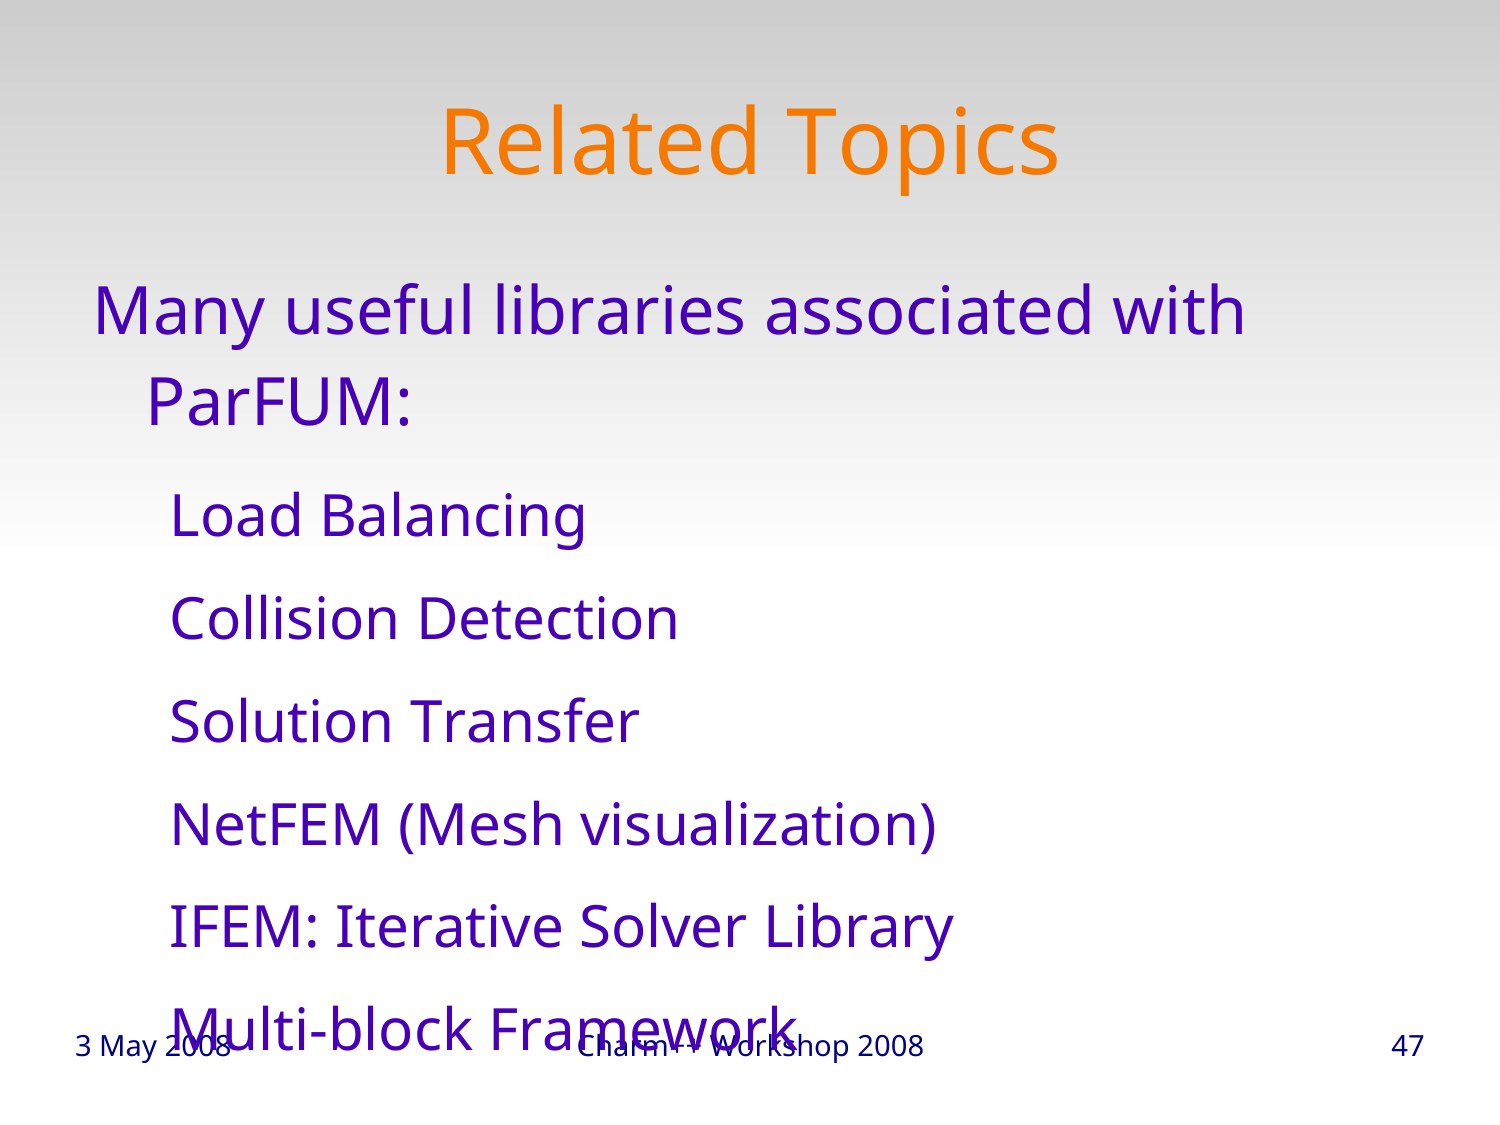

# Related Topics
Many useful libraries associated with ParFUM:
Load Balancing
Collision Detection
Solution Transfer
NetFEM (Mesh visualization)
IFEM: Iterative Solver Library
Multi-block Framework
3 May 2008
Charm++ Workshop 2008
47